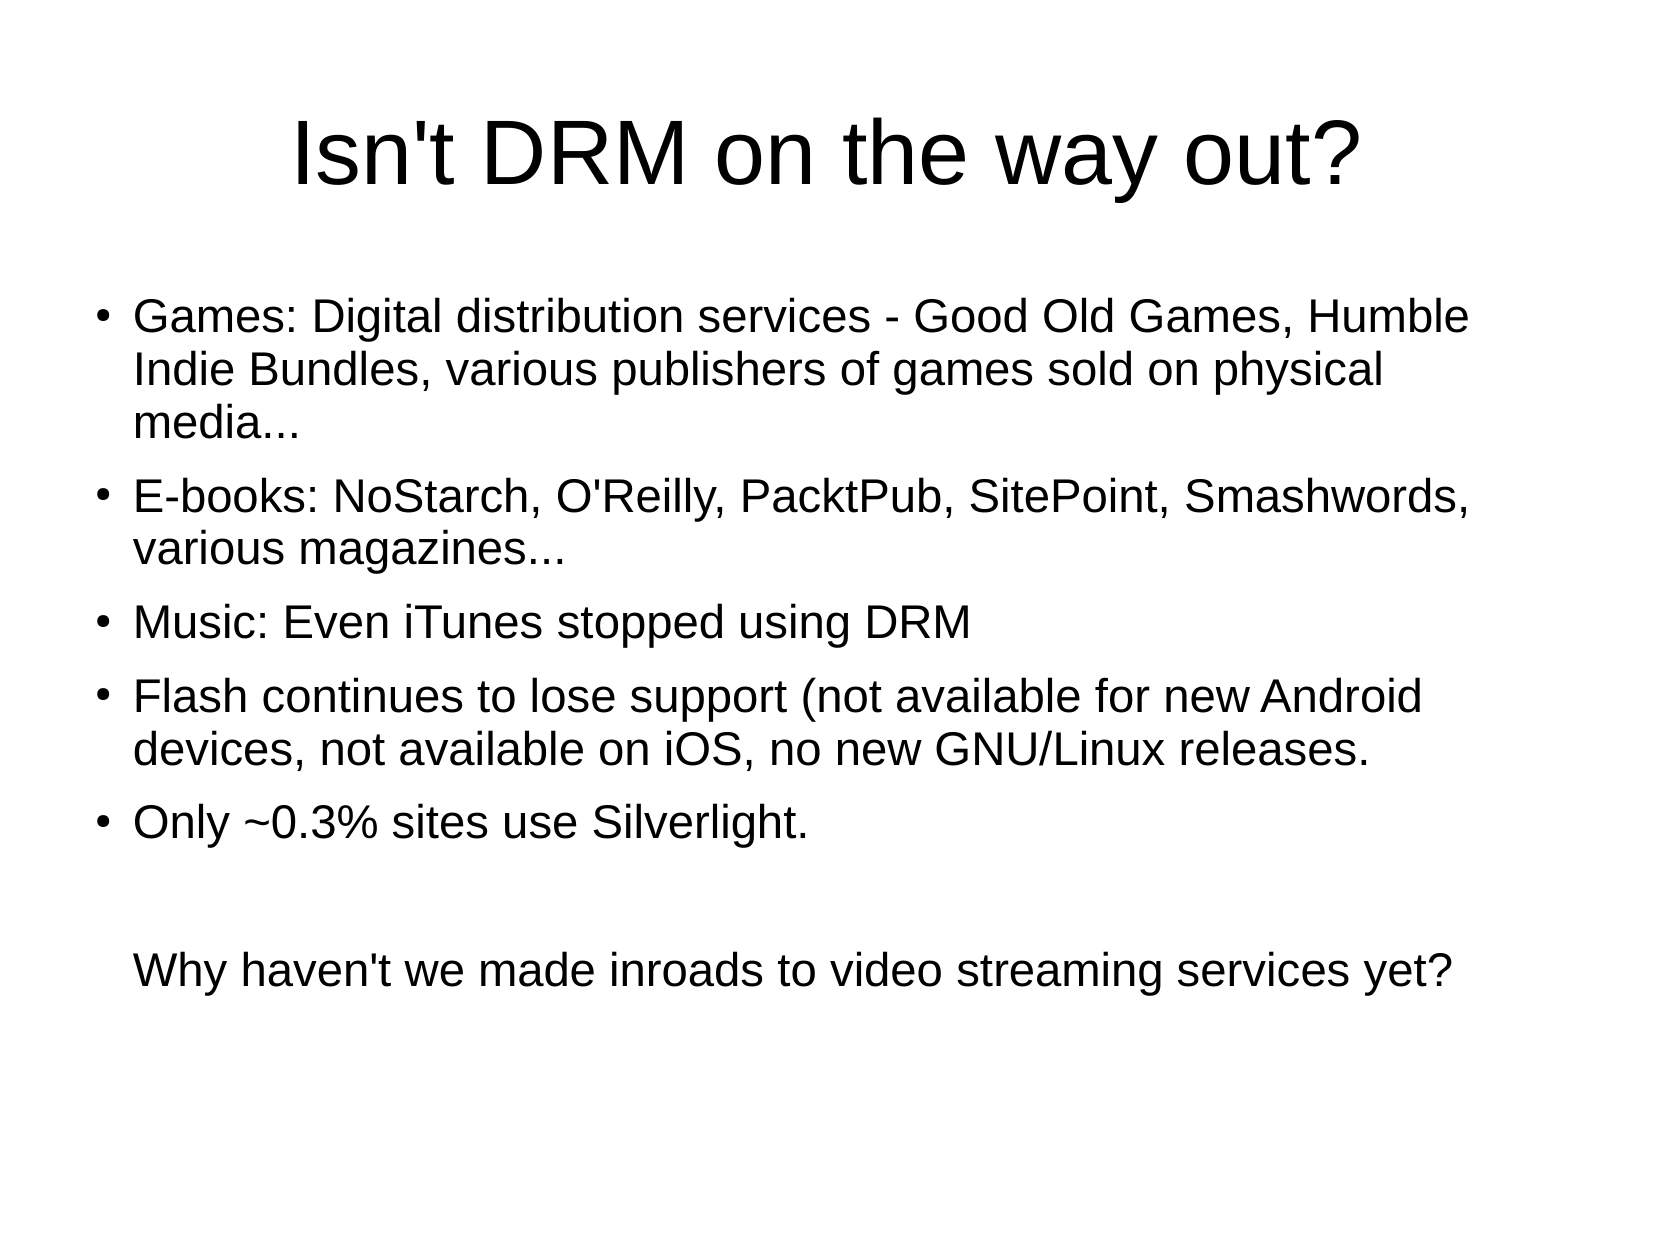

# Isn't DRM on the way out?
Games: Digital distribution services - Good Old Games, Humble Indie Bundles, various publishers of games sold on physical media...
E-books: NoStarch, O'Reilly, PacktPub, SitePoint, Smashwords, various magazines...
Music: Even iTunes stopped using DRM
Flash continues to lose support (not available for new Android devices, not available on iOS, no new GNU/Linux releases.
Only ~0.3% sites use Silverlight.
Why haven't we made inroads to video streaming services yet?